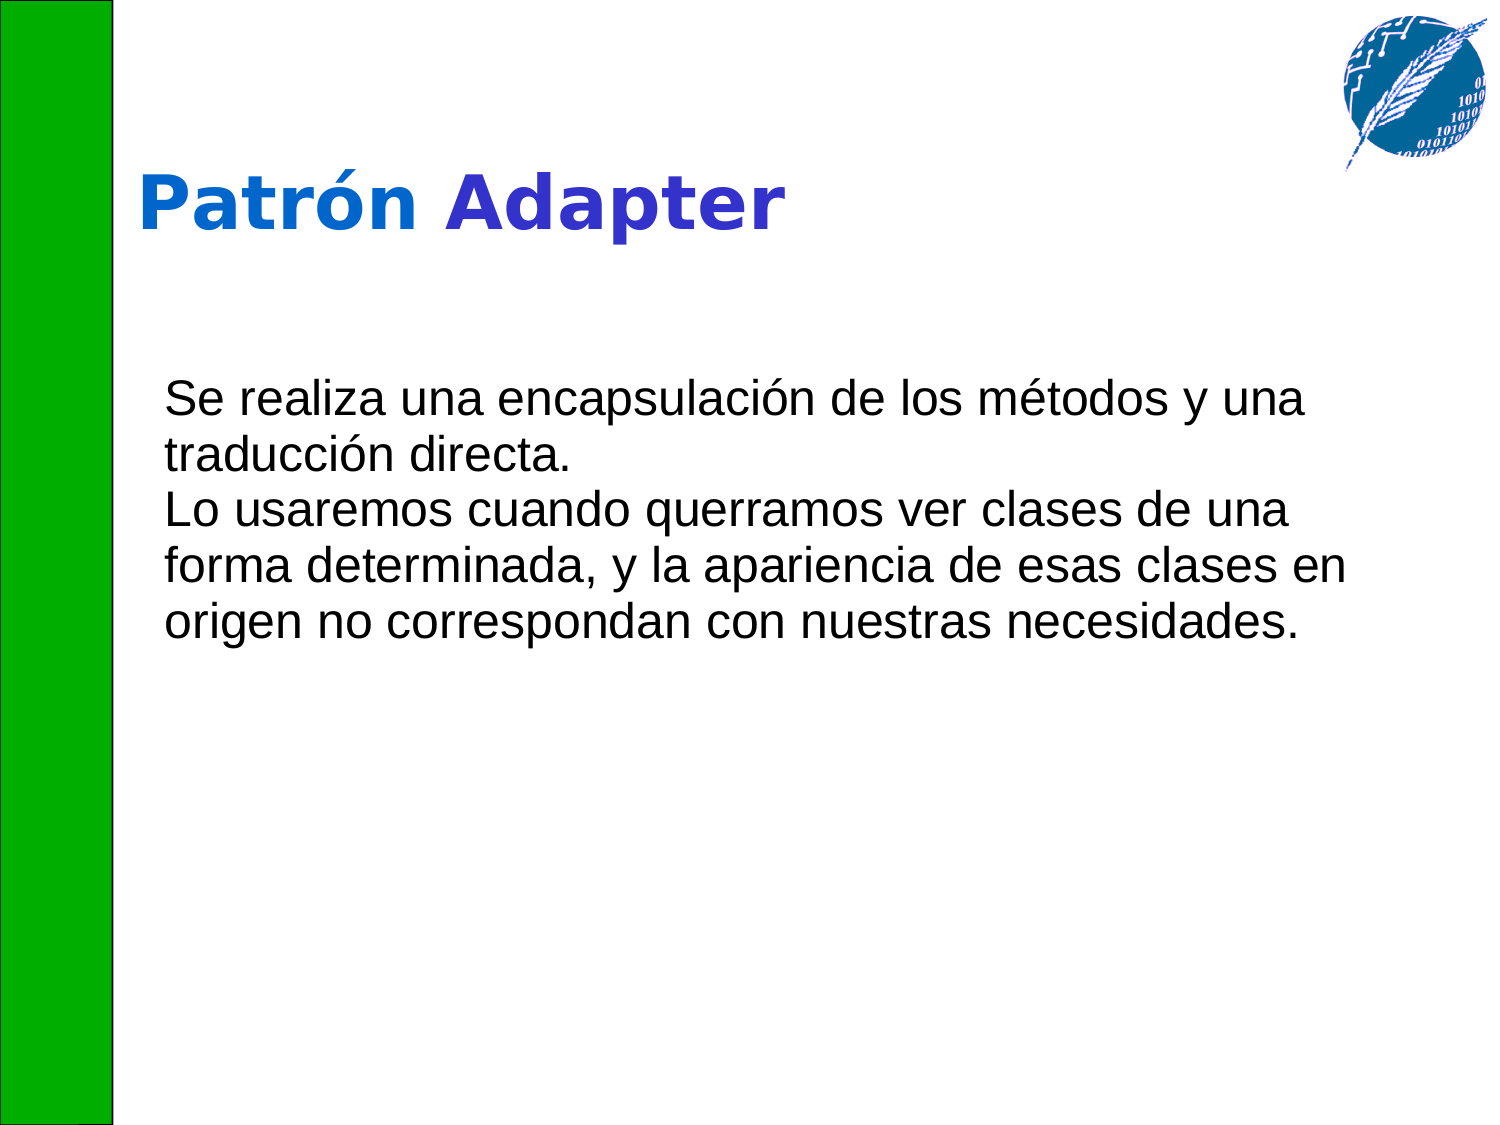

# Patrón Adapter
Se realiza una encapsulación de los métodos y una traducción directa.
Lo usaremos cuando querramos ver clases de una forma determinada, y la apariencia de esas clases en origen no correspondan con nuestras necesidades.